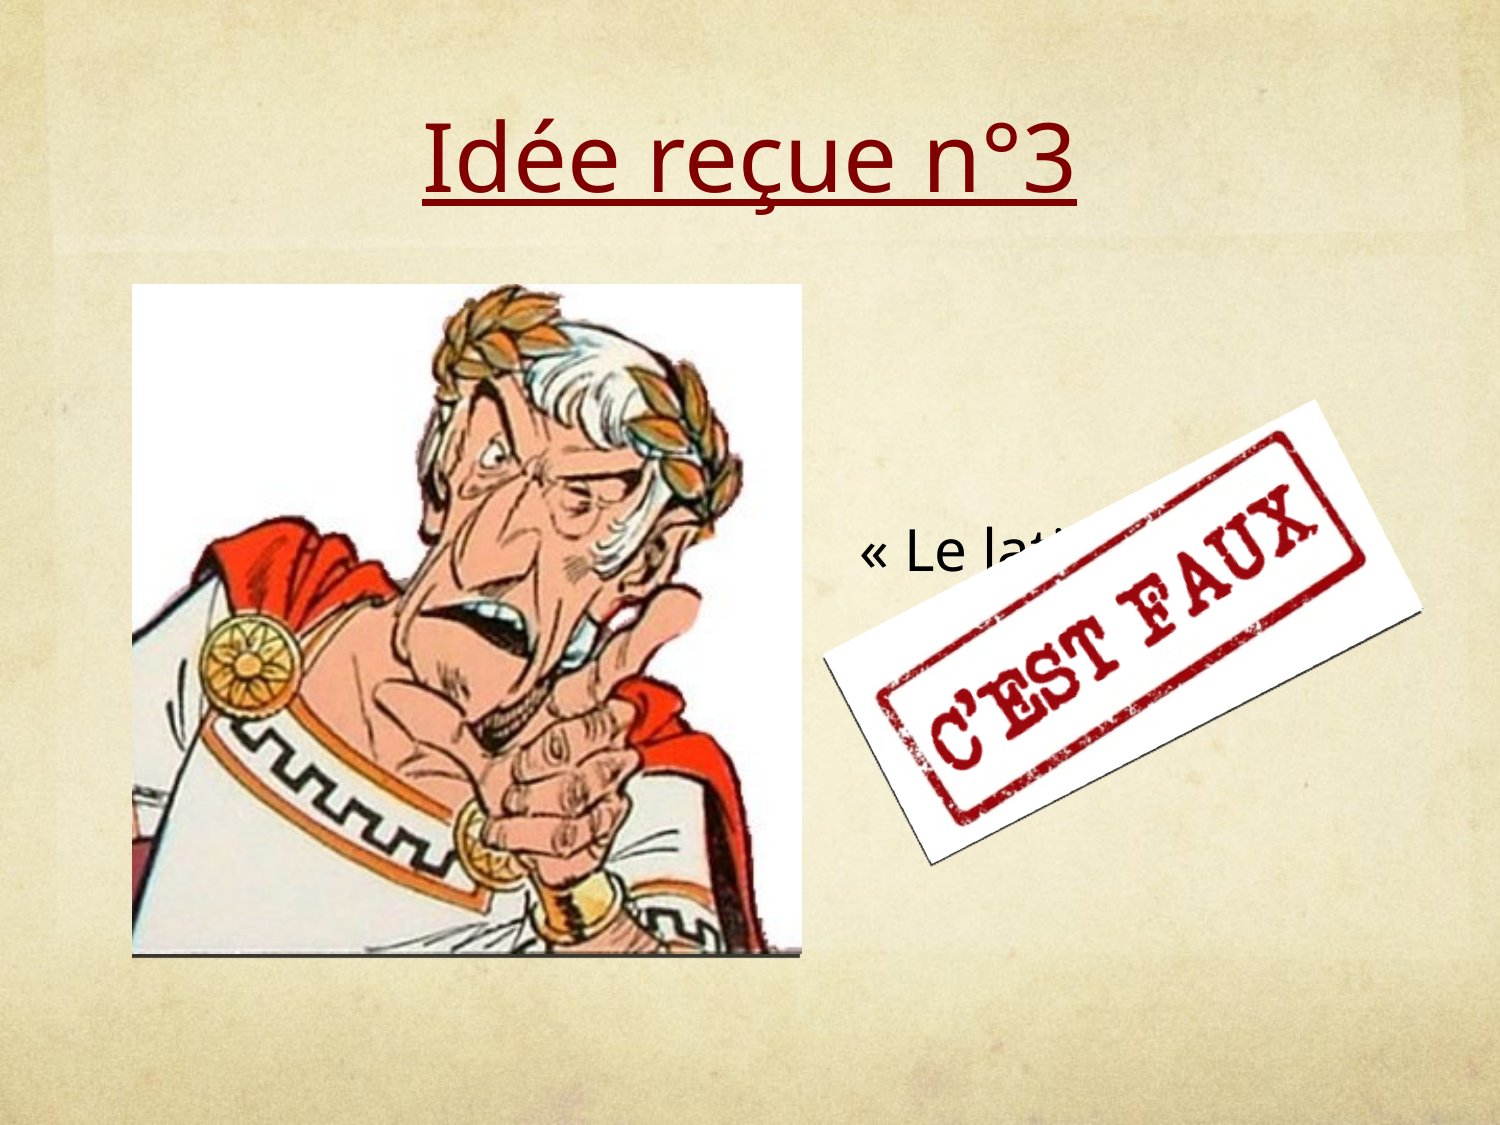

# Idée reçue n°3
« Le latin, c’est vieux et démodé ! »